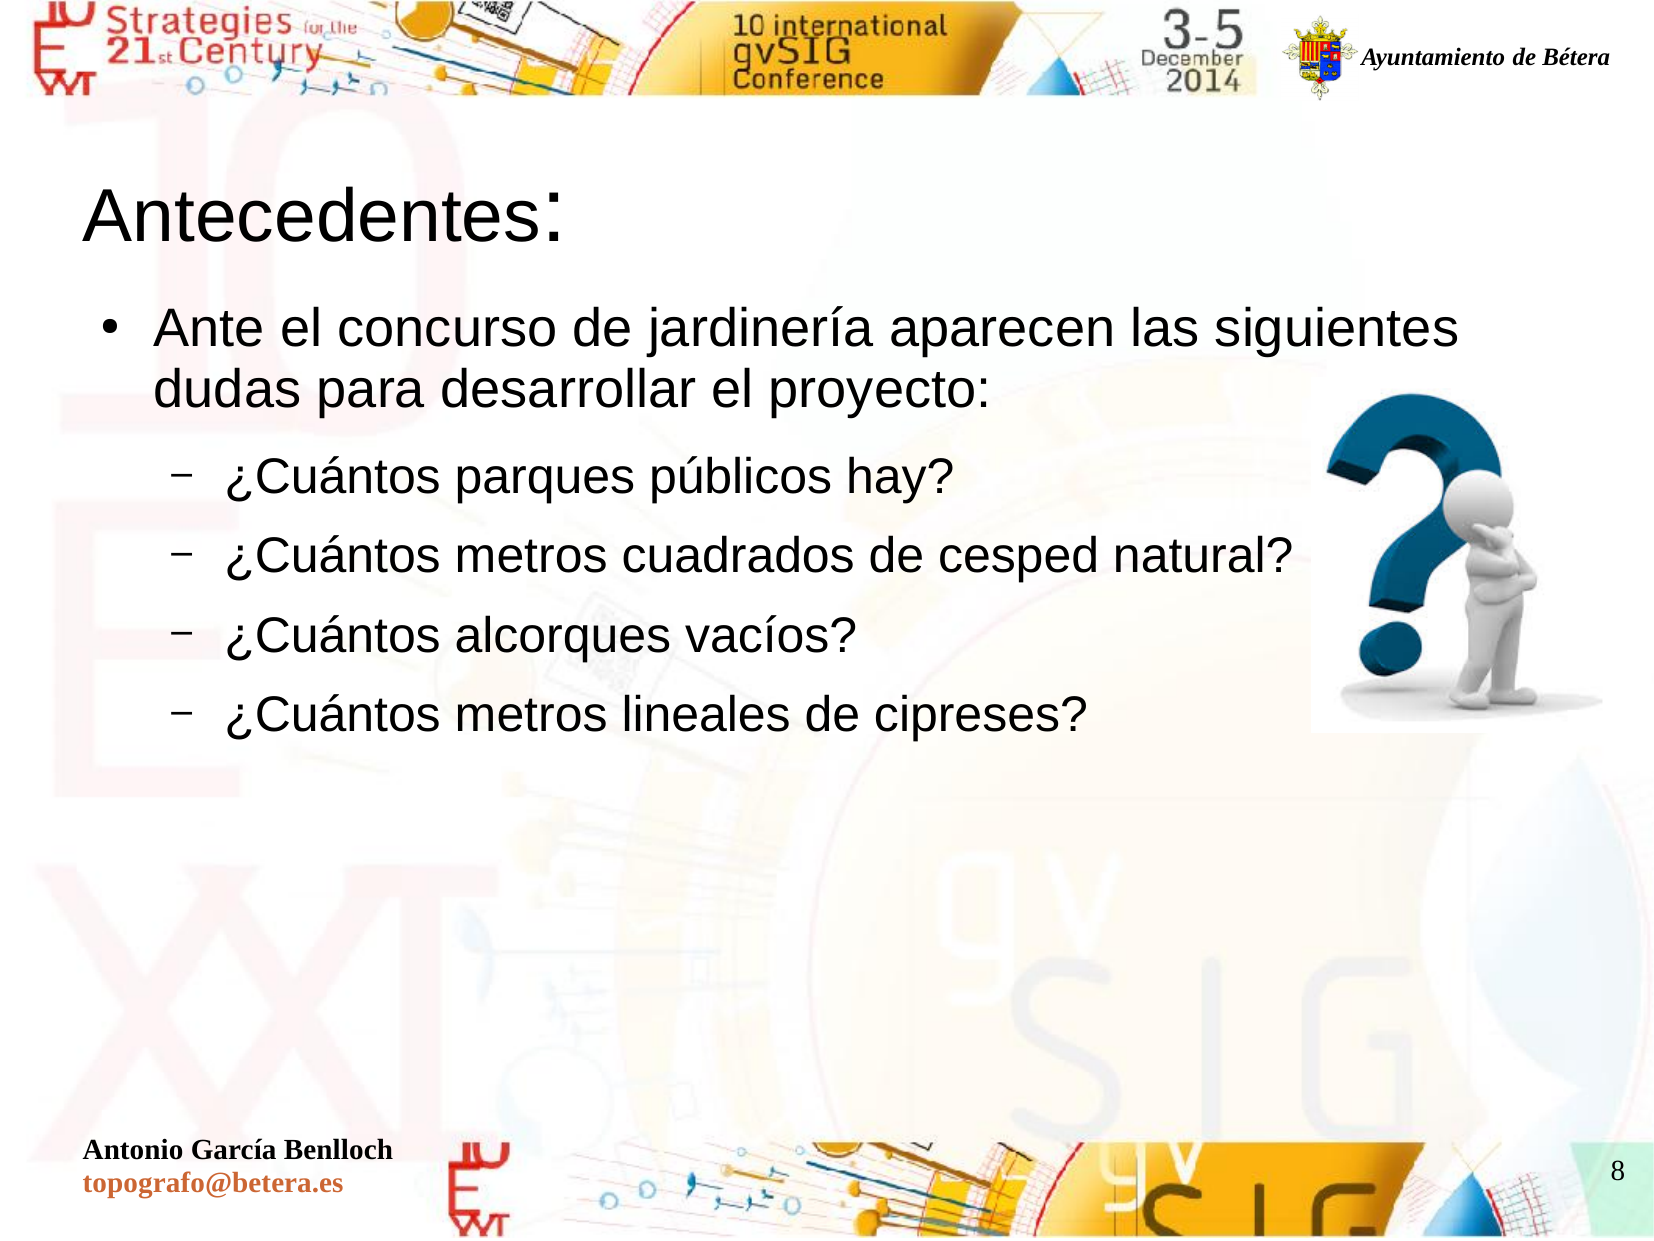

# Antecedentes:
Ante el concurso de jardinería aparecen las siguientes dudas para desarrollar el proyecto:
¿Cuántos parques públicos hay?
¿Cuántos metros cuadrados de cesped natural?
¿Cuántos alcorques vacíos?
¿Cuántos metros lineales de cipreses?
8